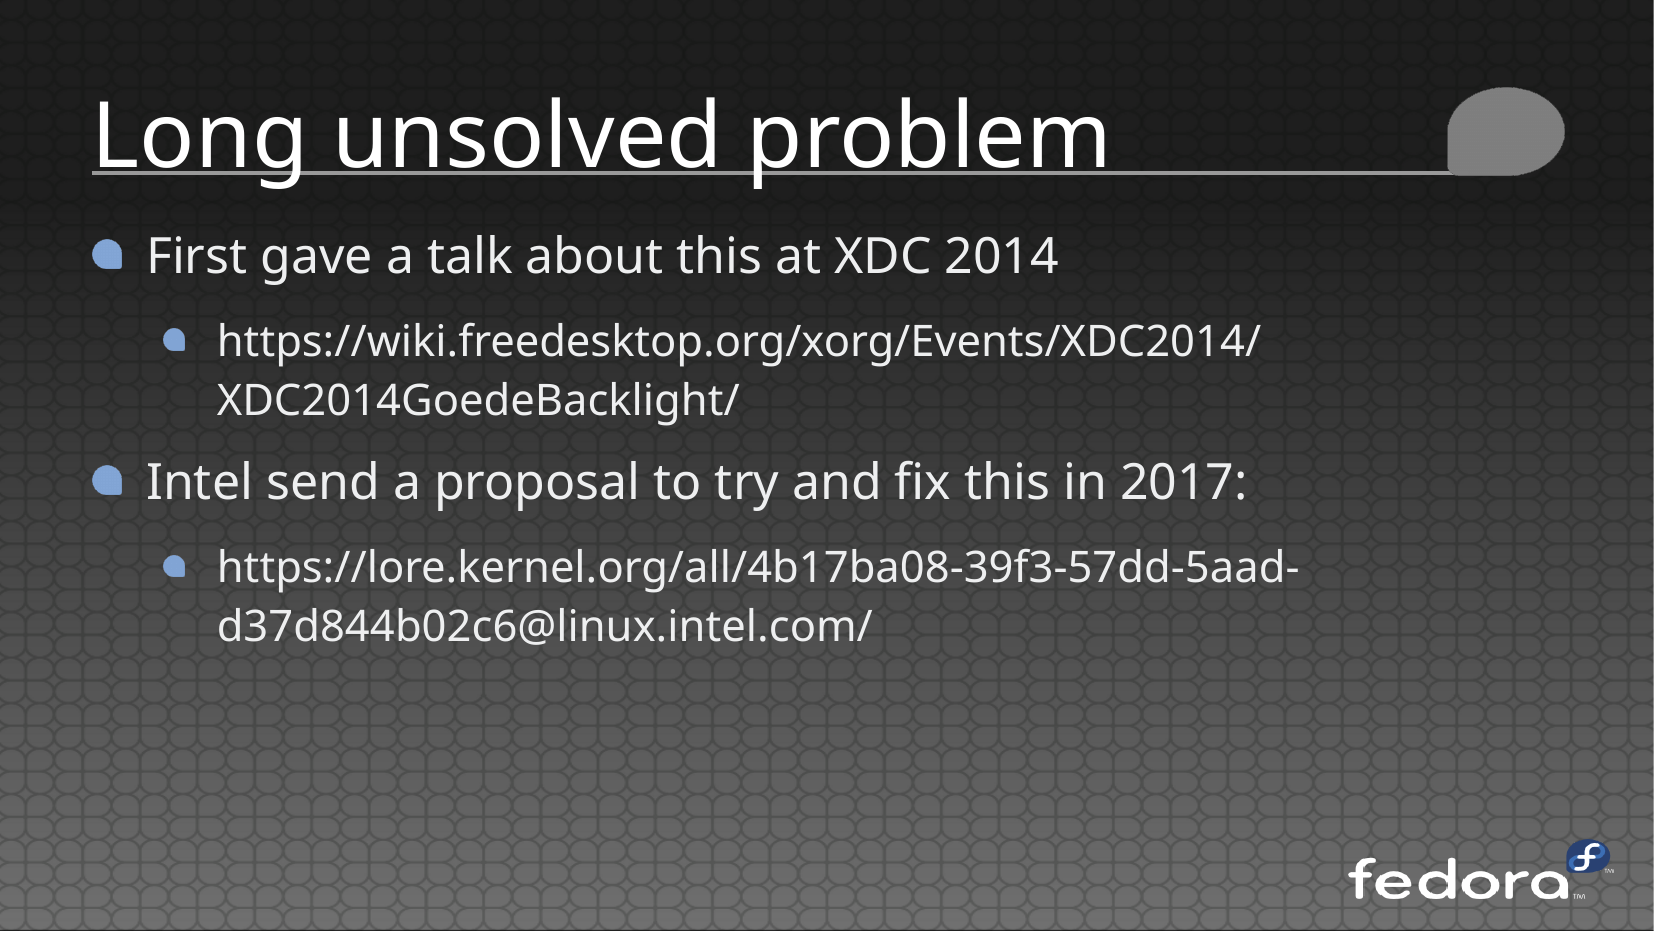

Long unsolved problem
# First gave a talk about this at XDC 2014
https://wiki.freedesktop.org/xorg/Events/XDC2014/XDC2014GoedeBacklight/
Intel send a proposal to try and fix this in 2017:
https://lore.kernel.org/all/4b17ba08-39f3-57dd-5aad-d37d844b02c6@linux.intel.com/